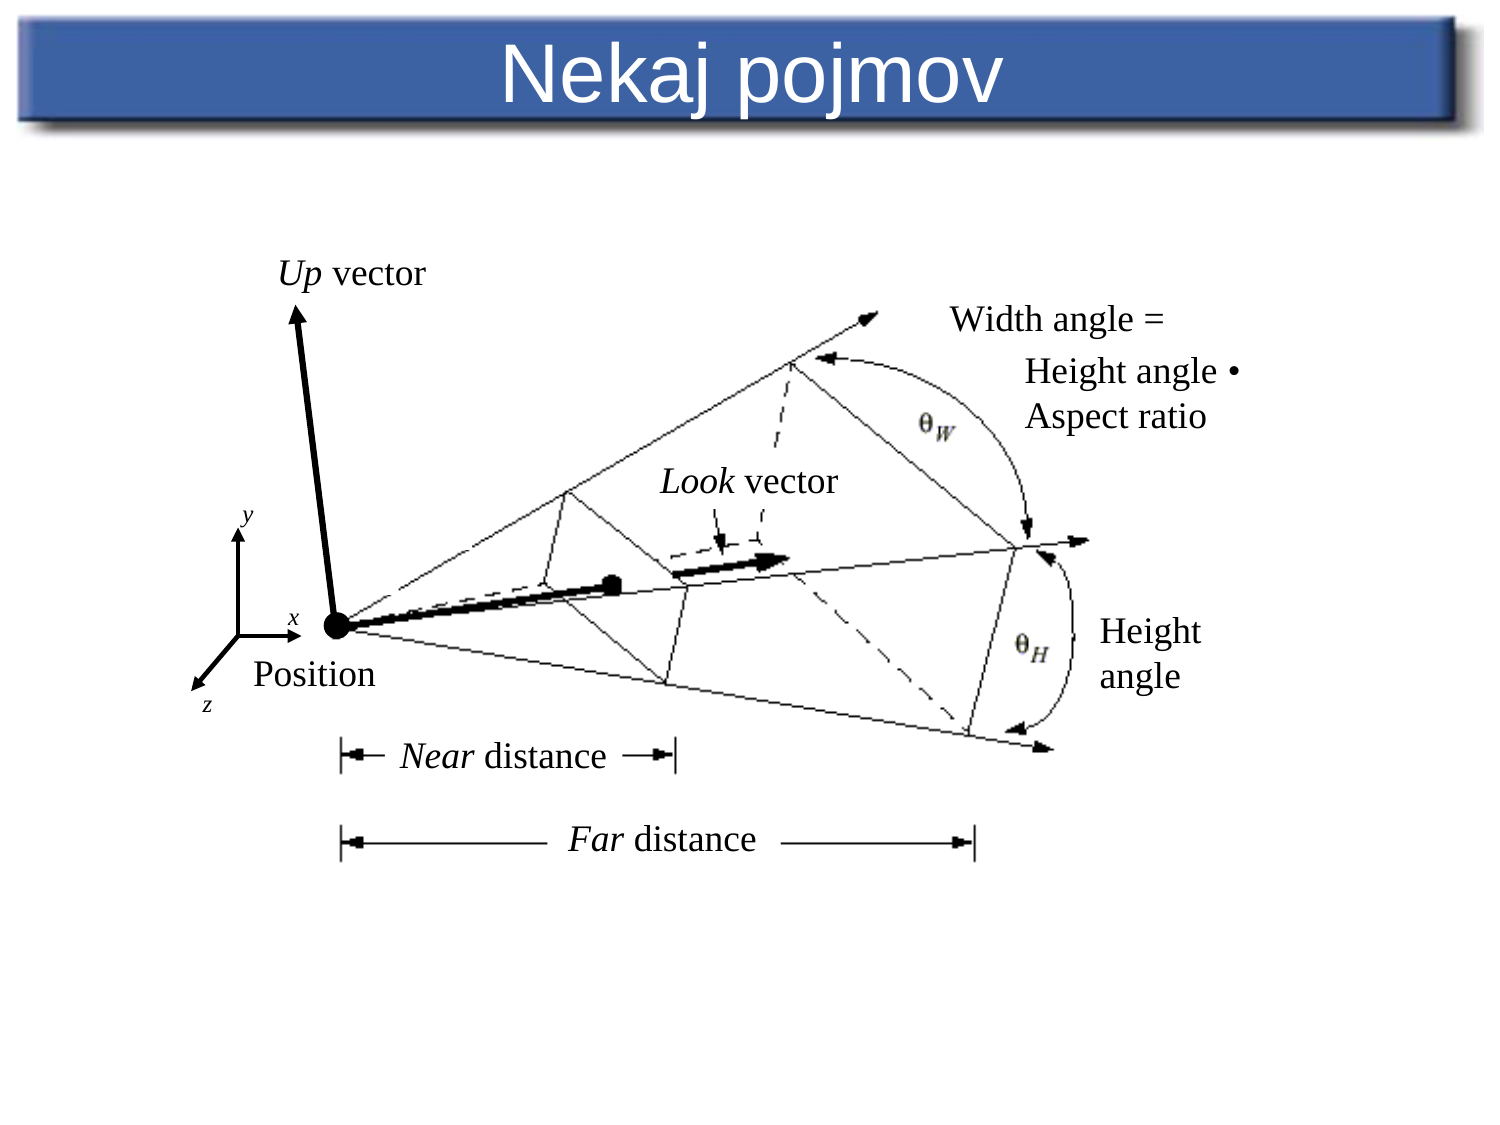

# Nekaj pojmov
Up vector
Width angle =
Look vector
Height angle
Position
Near distance
Far distance
Height angle • Aspect ratio
y
x
z